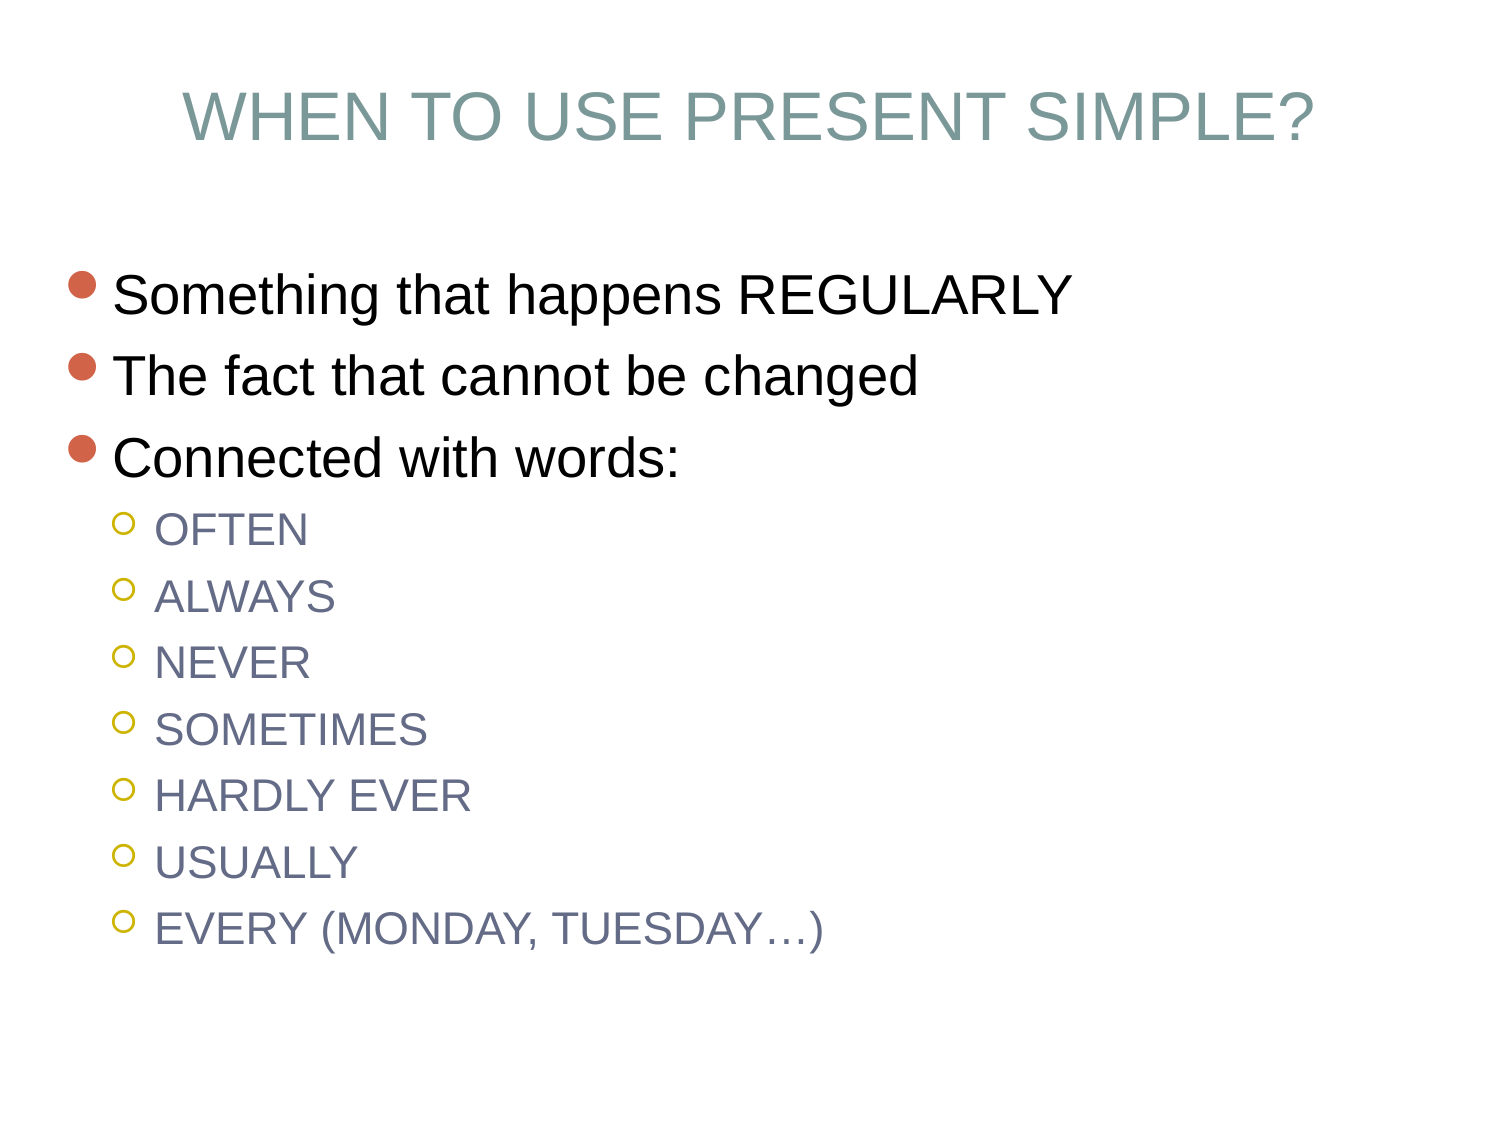

# WHEN TO USE PRESENT SIMPLE?
Something that happens REGULARLY
The fact that cannot be changed
Connected with words:
OFTEN
ALWAYS
NEVER
SOMETIMES
HARDLY EVER
USUALLY
EVERY (MONDAY, TUESDAY…)